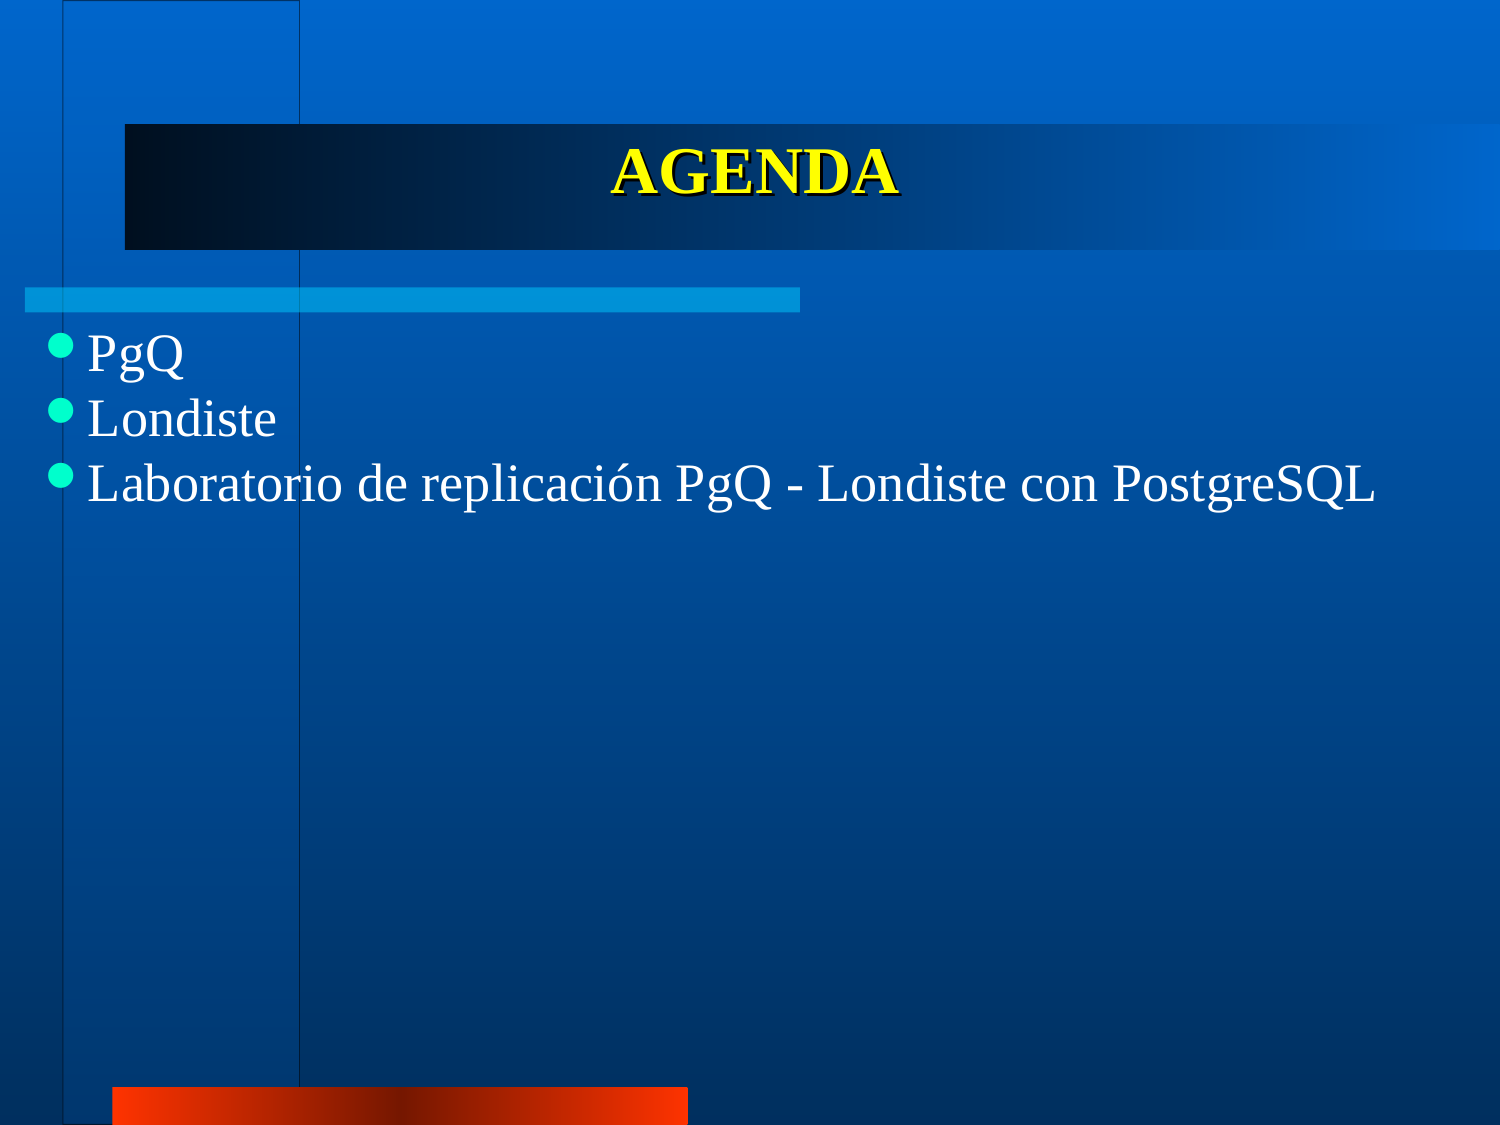

# AGENDA
PgQ
Londiste
Laboratorio de replicación PgQ - Londiste con PostgreSQL